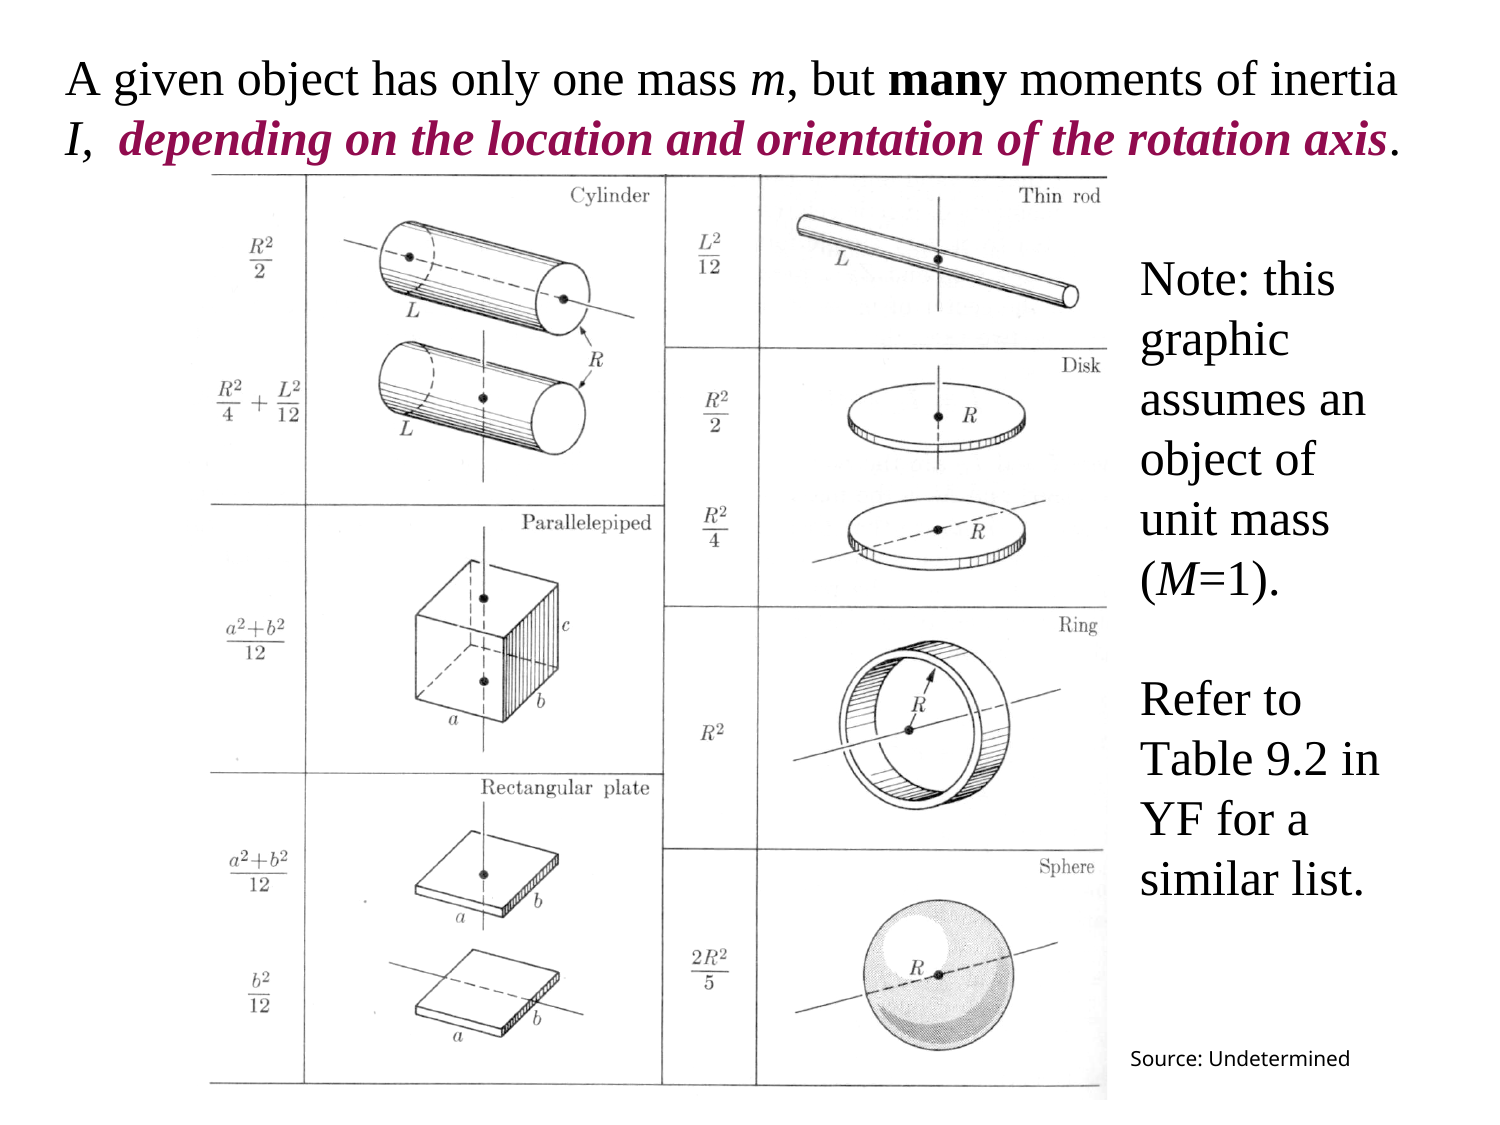

A given object has only one mass m, but many moments of inertia I, depending on the location and orientation of the rotation axis.
Note: this graphic assumes an object of unit mass (M=1).
Refer to
Table 9.2 in YF for a similar list.
Source: Undetermined